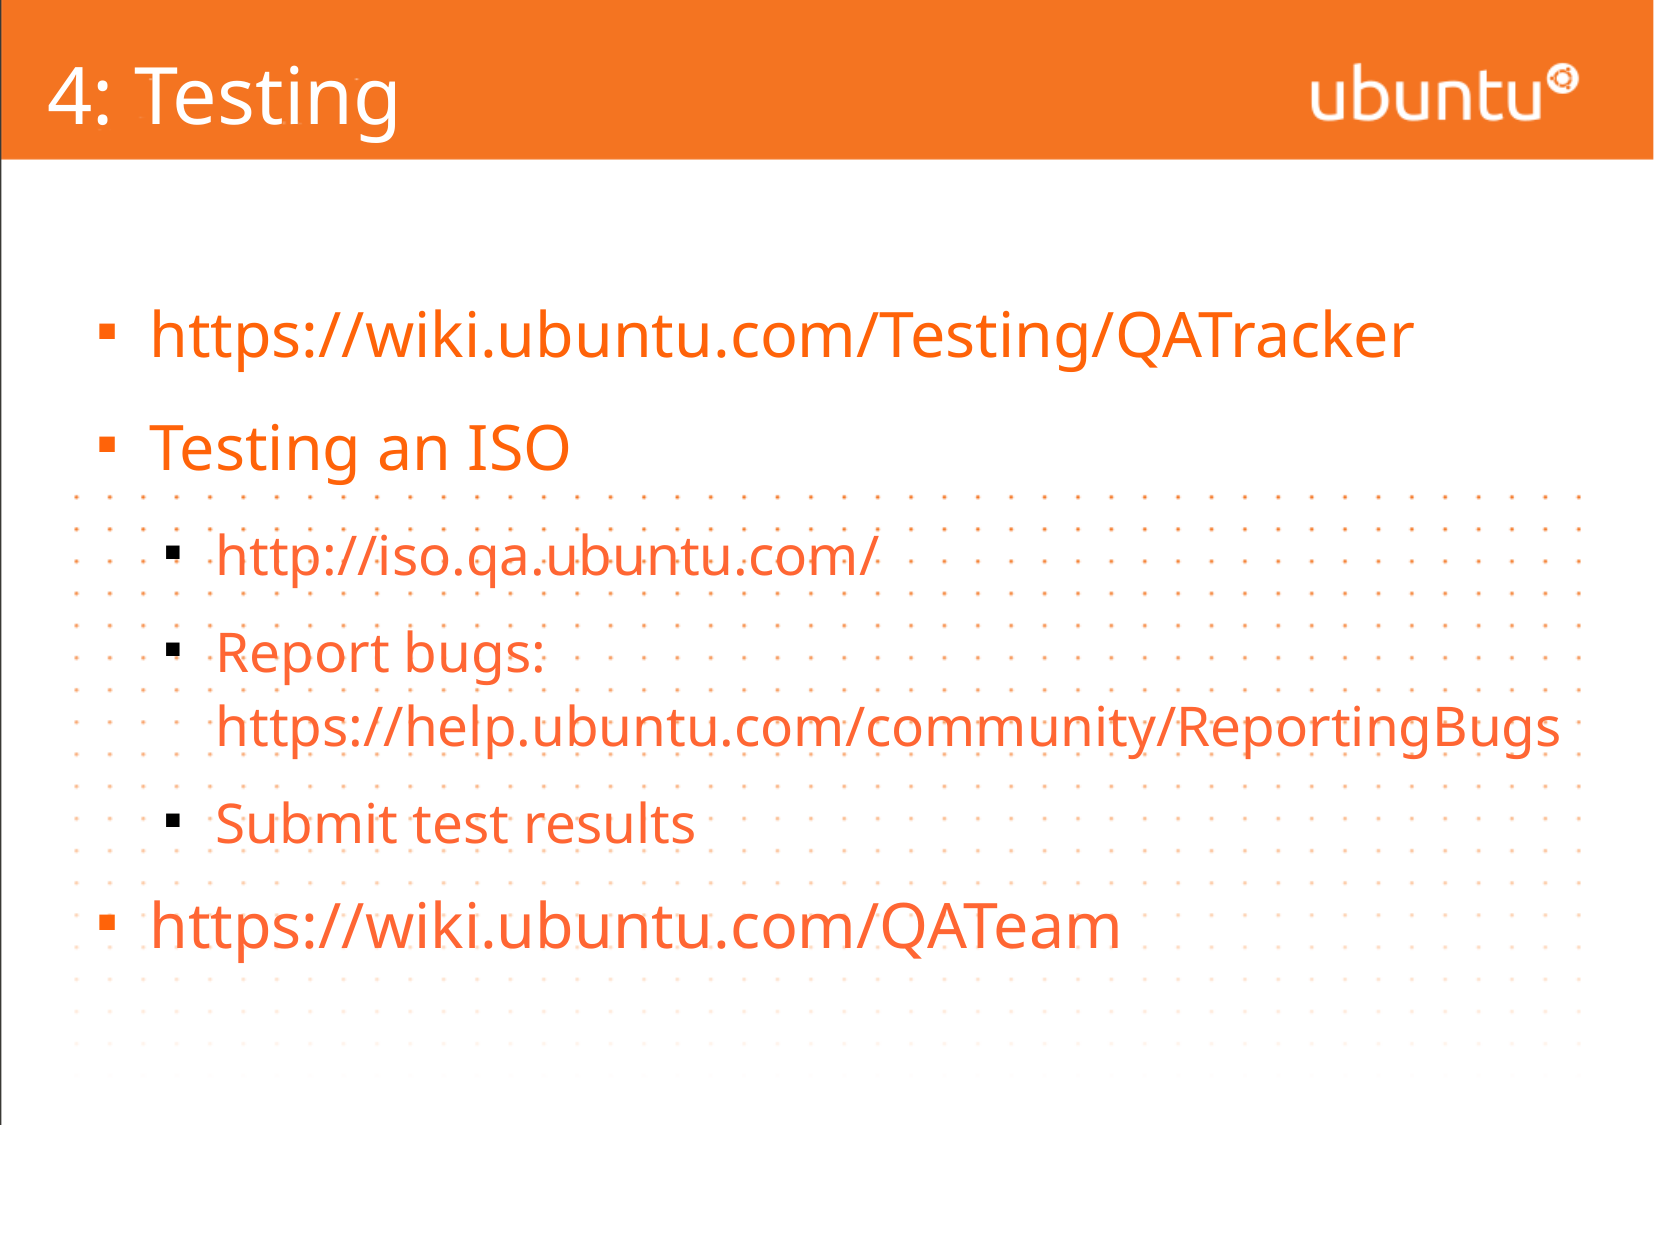

# 4: Testing
https://wiki.ubuntu.com/Testing/QATracker
Testing an ISO
http://iso.qa.ubuntu.com/
Report bugs: https://help.ubuntu.com/community/ReportingBugs
Submit test results
https://wiki.ubuntu.com/QATeam